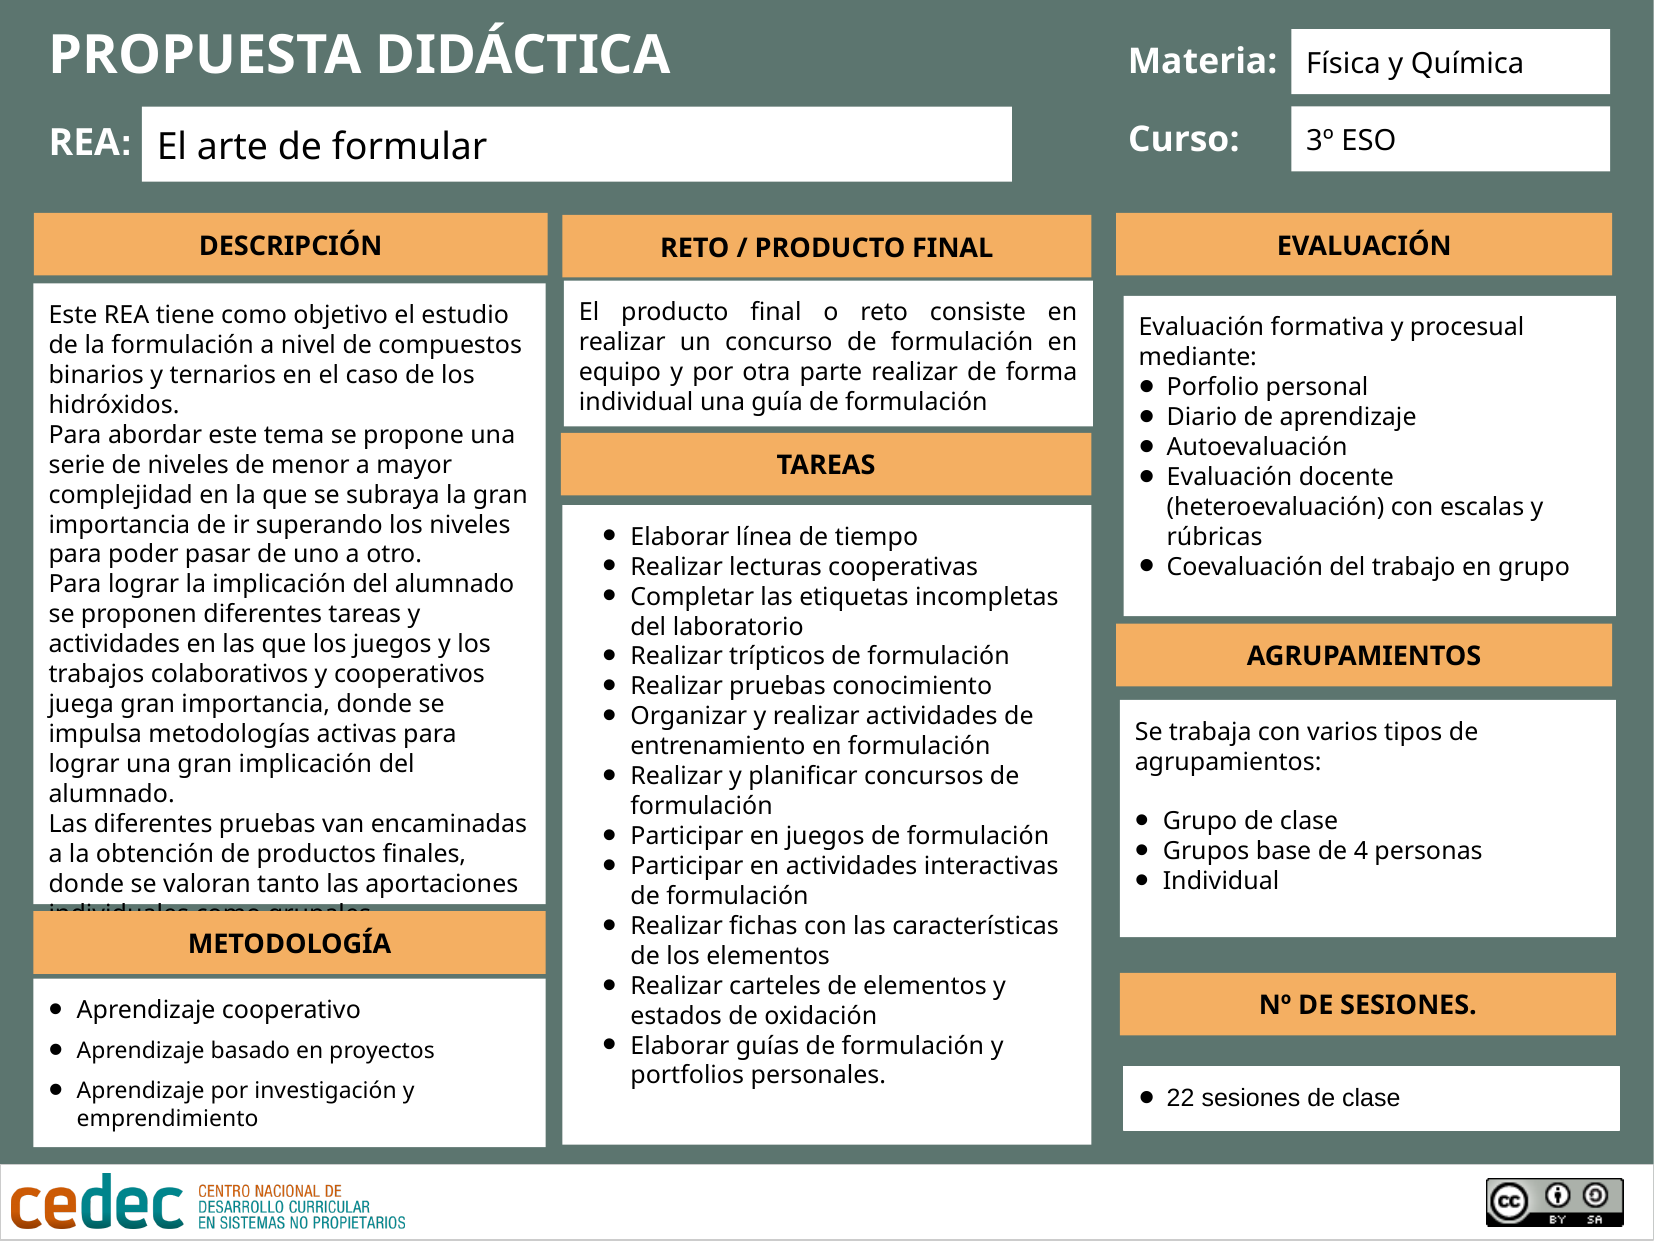

PROPUESTA DIDÁCTICA
Física y Química
Materia:
3º ESO
El arte de formular
Curso:
REA:
DESCRIPCIÓN
EVALUACIÓN
RETO / PRODUCTO FINAL
El producto final o reto consiste en realizar un concurso de formulación en equipo y por otra parte realizar de forma individual una guía de formulación
Este REA tiene como objetivo el estudio de la formulación a nivel de compuestos binarios y ternarios en el caso de los hidróxidos.
Para abordar este tema se propone una serie de niveles de menor a mayor complejidad en la que se subraya la gran importancia de ir superando los niveles para poder pasar de uno a otro.
Para lograr la implicación del alumnado se proponen diferentes tareas y actividades en las que los juegos y los trabajos colaborativos y cooperativos juega gran importancia, donde se impulsa metodologías activas para lograr una gran implicación del alumnado.
Las diferentes pruebas van encaminadas a la obtención de productos finales, donde se valoran tanto las aportaciones individuales como grupales.
Evaluación formativa y procesual mediante:
Porfolio personal
Diario de aprendizaje
Autoevaluación
Evaluación docente (heteroevaluación) con escalas y rúbricas
Coevaluación del trabajo en grupo
TAREAS
Elaborar línea de tiempo
Realizar lecturas cooperativas
Completar las etiquetas incompletas del laboratorio
Realizar trípticos de formulación
Realizar pruebas conocimiento
Organizar y realizar actividades de entrenamiento en formulación
Realizar y planificar concursos de formulación
Participar en juegos de formulación
Participar en actividades interactivas de formulación
Realizar fichas con las características de los elementos
Realizar carteles de elementos y estados de oxidación
Elaborar guías de formulación y portfolios personales.
AGRUPAMIENTOS
Se trabaja con varios tipos de agrupamientos:
Grupo de clase
Grupos base de 4 personas
Individual
METODOLOGÍA
Nº DE SESIONES.
Aprendizaje cooperativo
Aprendizaje basado en proyectos
Aprendizaje por investigación y emprendimiento
22 sesiones de clase